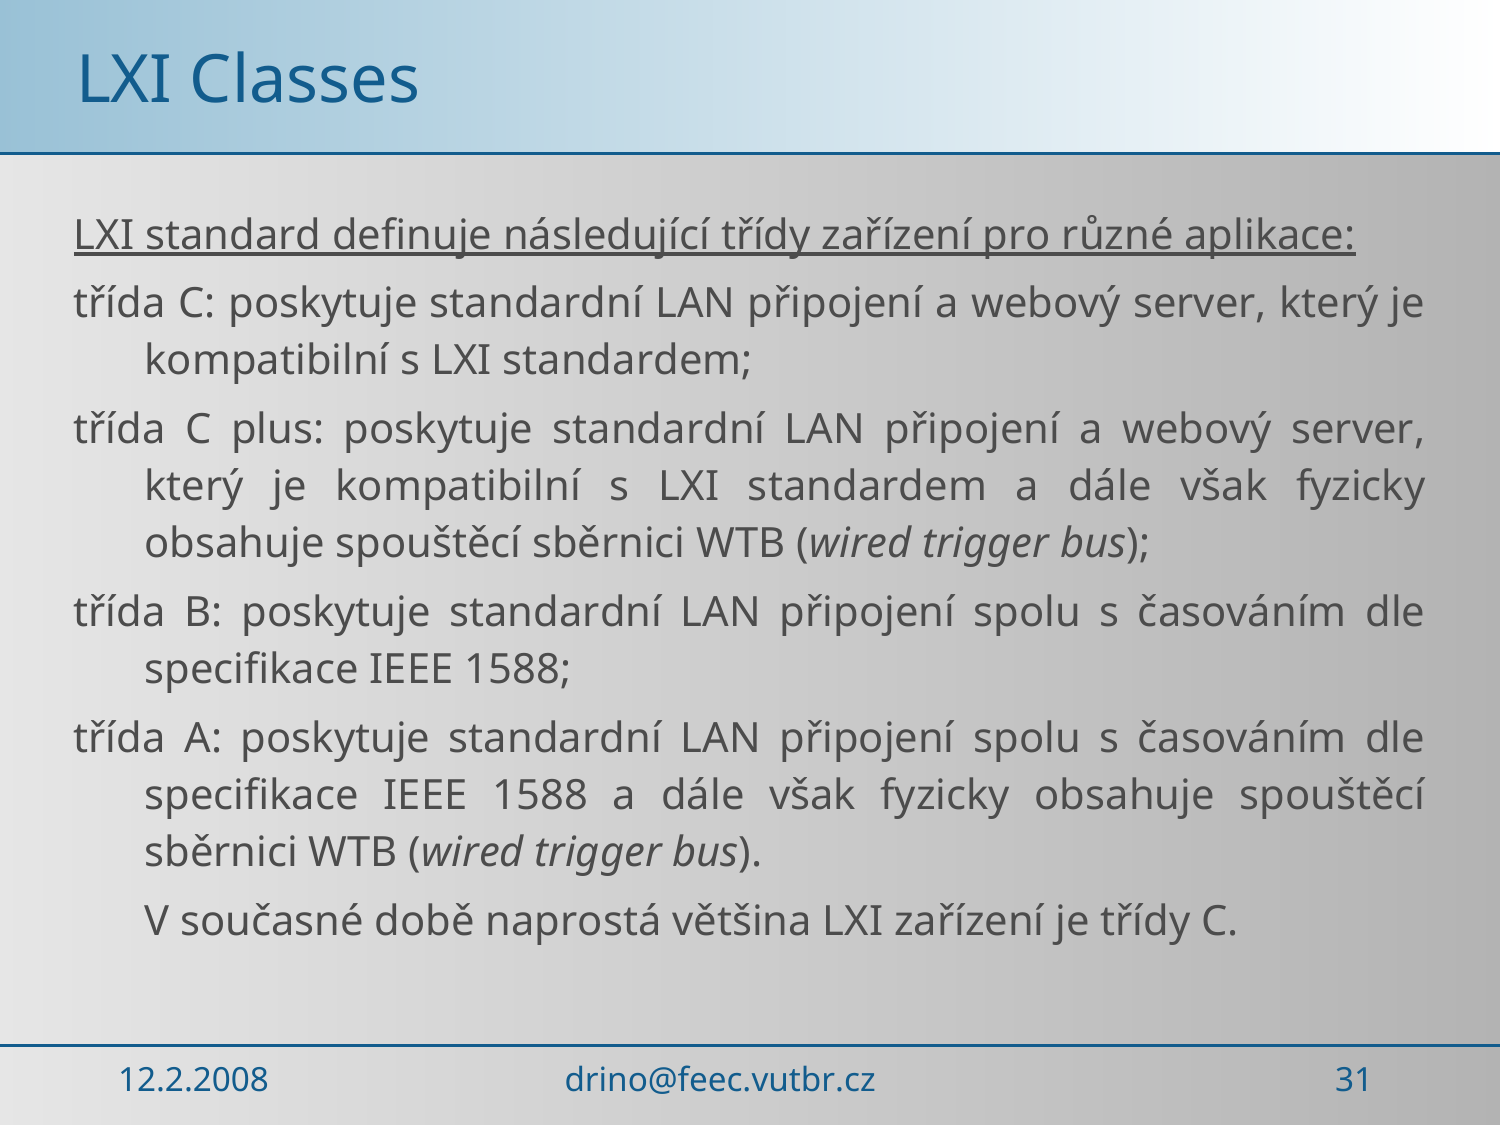

# LXI Classes
LXI standard definuje následující třídy zařízení pro různé aplikace:
třída C: poskytuje standardní LAN připojení a webový server, který je kompatibilní s LXI standardem;
třída C plus: poskytuje standardní LAN připojení a webový server, který je kompatibilní s LXI standardem a dále však fyzicky obsahuje spouštěcí sběrnici WTB (wired trigger bus);
třída B: poskytuje standardní LAN připojení spolu s časováním dle specifikace IEEE 1588;
třída A: poskytuje standardní LAN připojení spolu s časováním dle specifikace IEEE 1588 a dále však fyzicky obsahuje spouštěcí sběrnici WTB (wired trigger bus).
V současné době naprostá většina LXI zařízení je třídy C.
12.2.2008
drino@feec.vutbr.cz